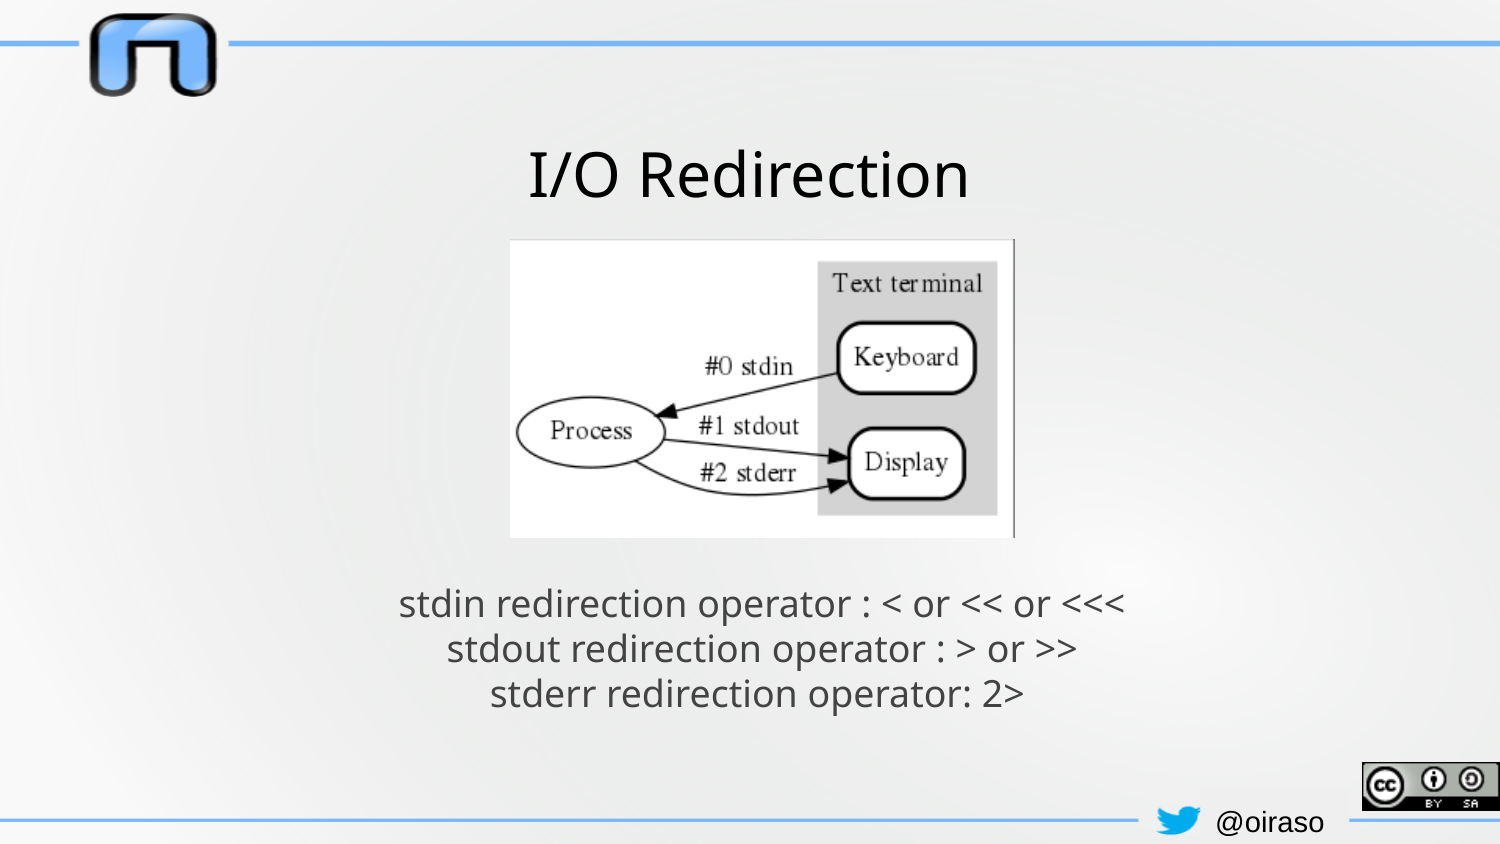

I/O Redirection
# stdin redirection operator : < or << or <<<
stdout redirection operator : > or >>
stderr redirection operator: 2>
@oirasor